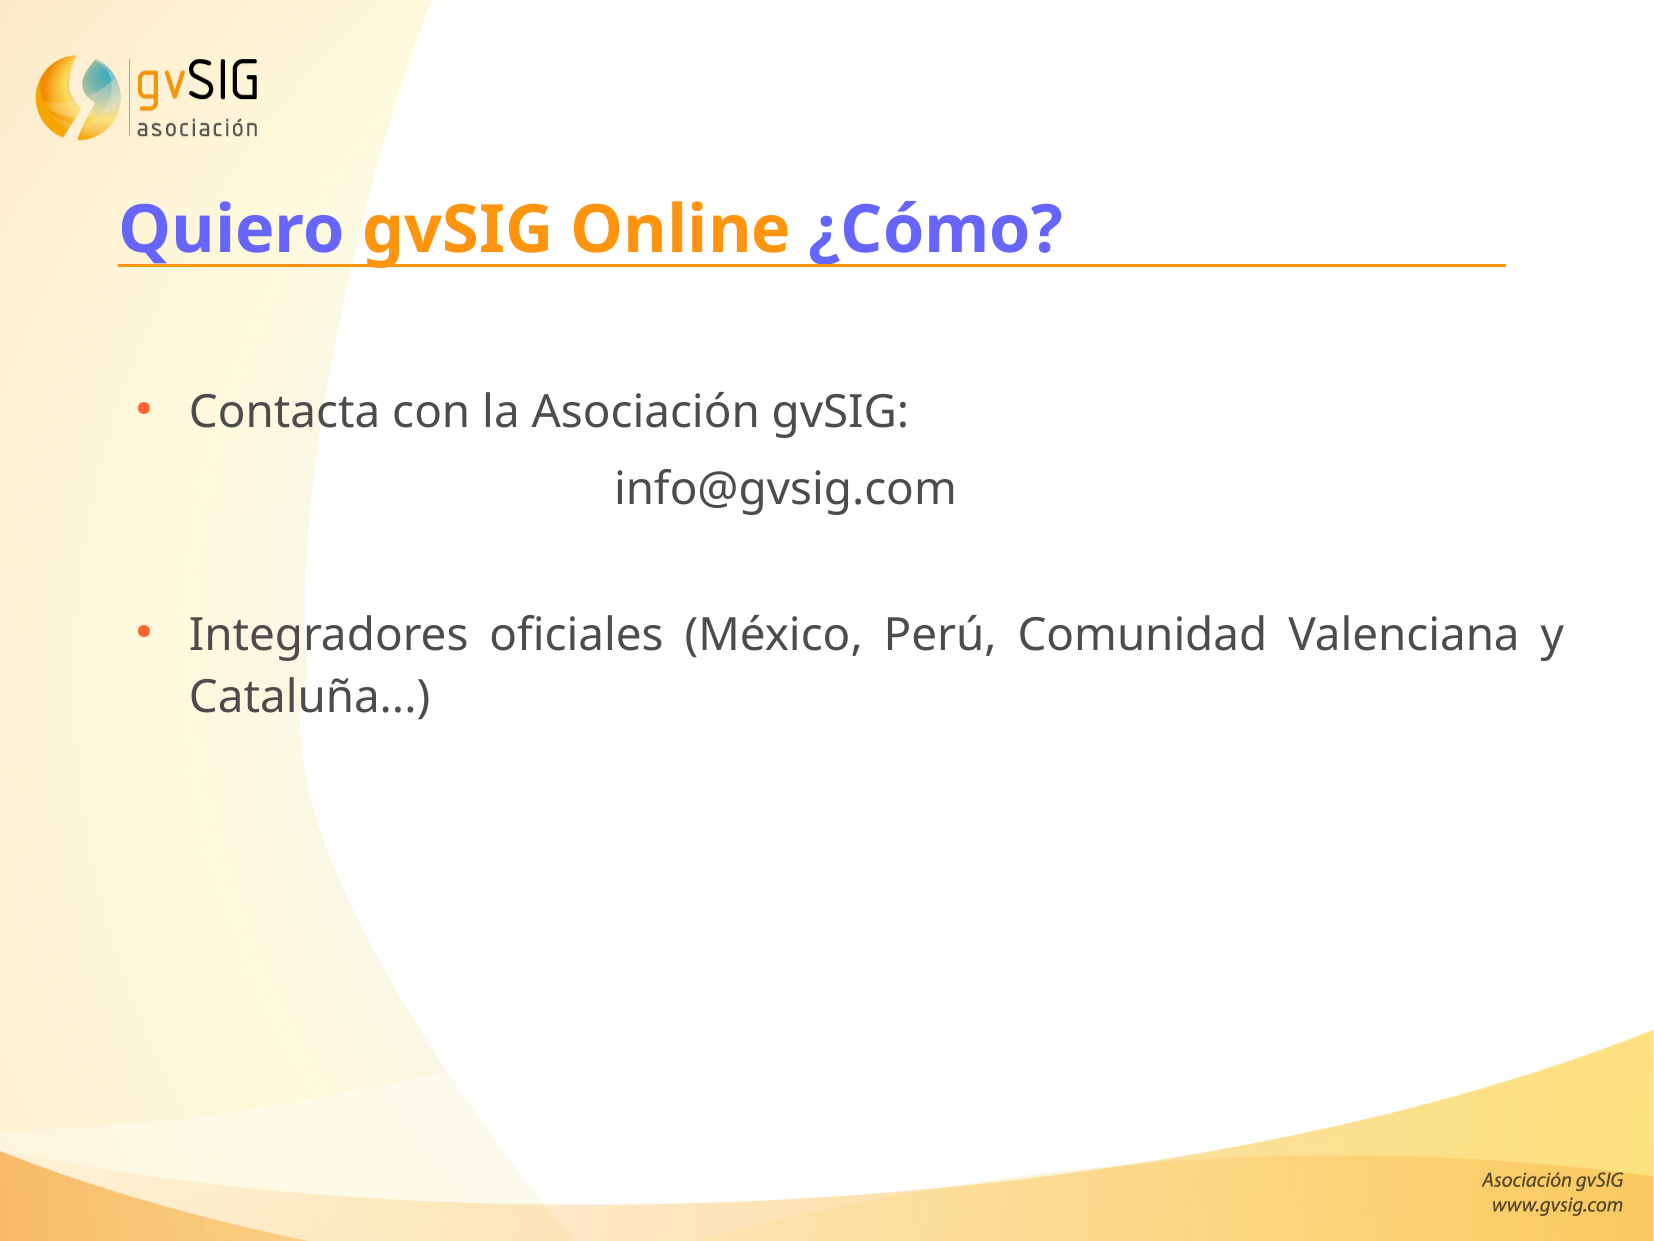

# Quiero gvSIG Online ¿Cómo?
Contacta con la Asociación gvSIG:
info@gvsig.com
Integradores oficiales (México, Perú, Comunidad Valenciana y Cataluña...)